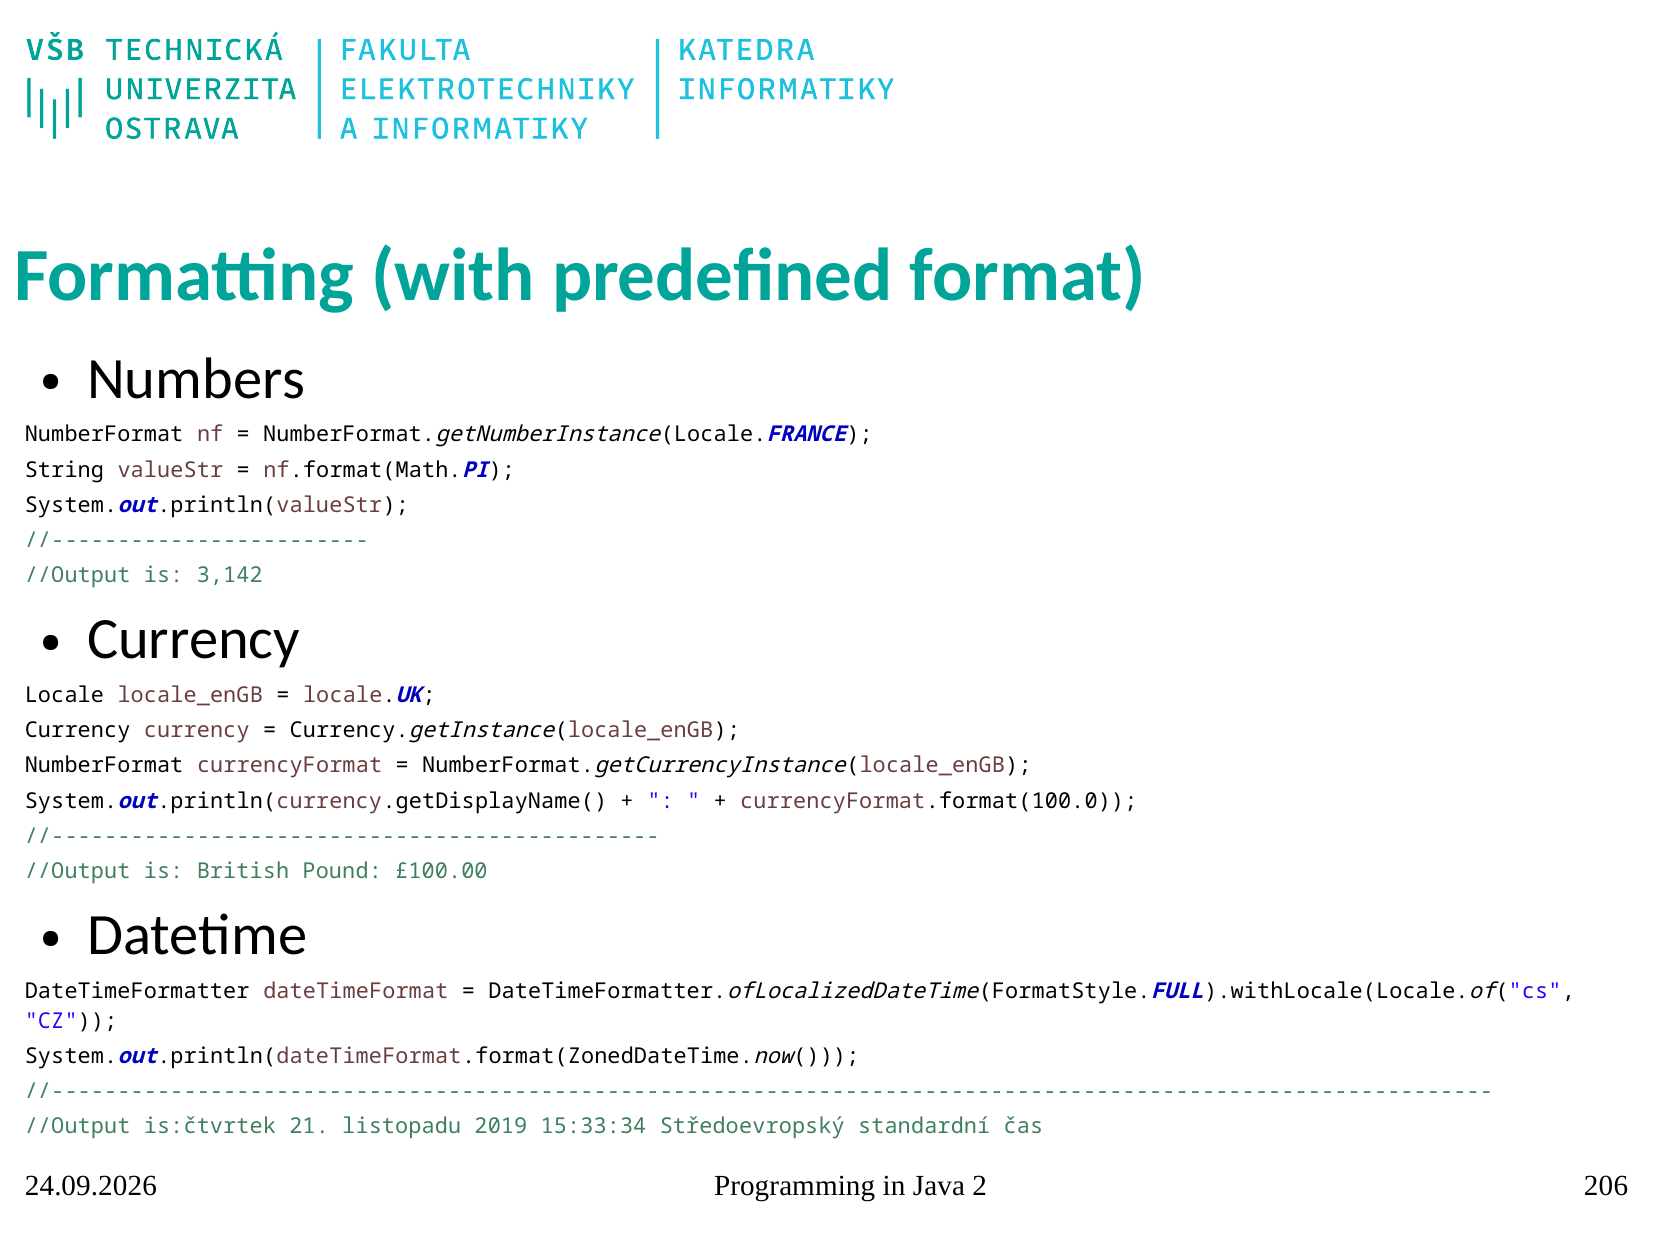

# Formatting (with predefined format)
Numbers
NumberFormat nf = NumberFormat.getNumberInstance(Locale.FRANCE);
String valueStr = nf.format(Math.PI);
System.out.println(valueStr);
//------------------------
//Output is: 3,142
Currency
Locale locale_enGB = locale.UK;
Currency currency = Currency.getInstance(locale_enGB);
NumberFormat currencyFormat = NumberFormat.getCurrencyInstance(locale_enGB);
System.out.println(currency.getDisplayName() + ": " + currencyFormat.format(100.0));
//----------------------------------------------
//Output is: British Pound: £100.00
Datetime
DateTimeFormatter dateTimeFormat = DateTimeFormatter.ofLocalizedDateTime(FormatStyle.FULL).withLocale(Locale.of("cs", "CZ"));
System.out.println(dateTimeFormat.format(ZonedDateTime.now()));
//-------------------------------------------------------------------------------------------------------------
//Output is:čtvrtek 21. listopadu 2019 15:33:34 Středoevropský standardní čas
Programming in Java 2
206